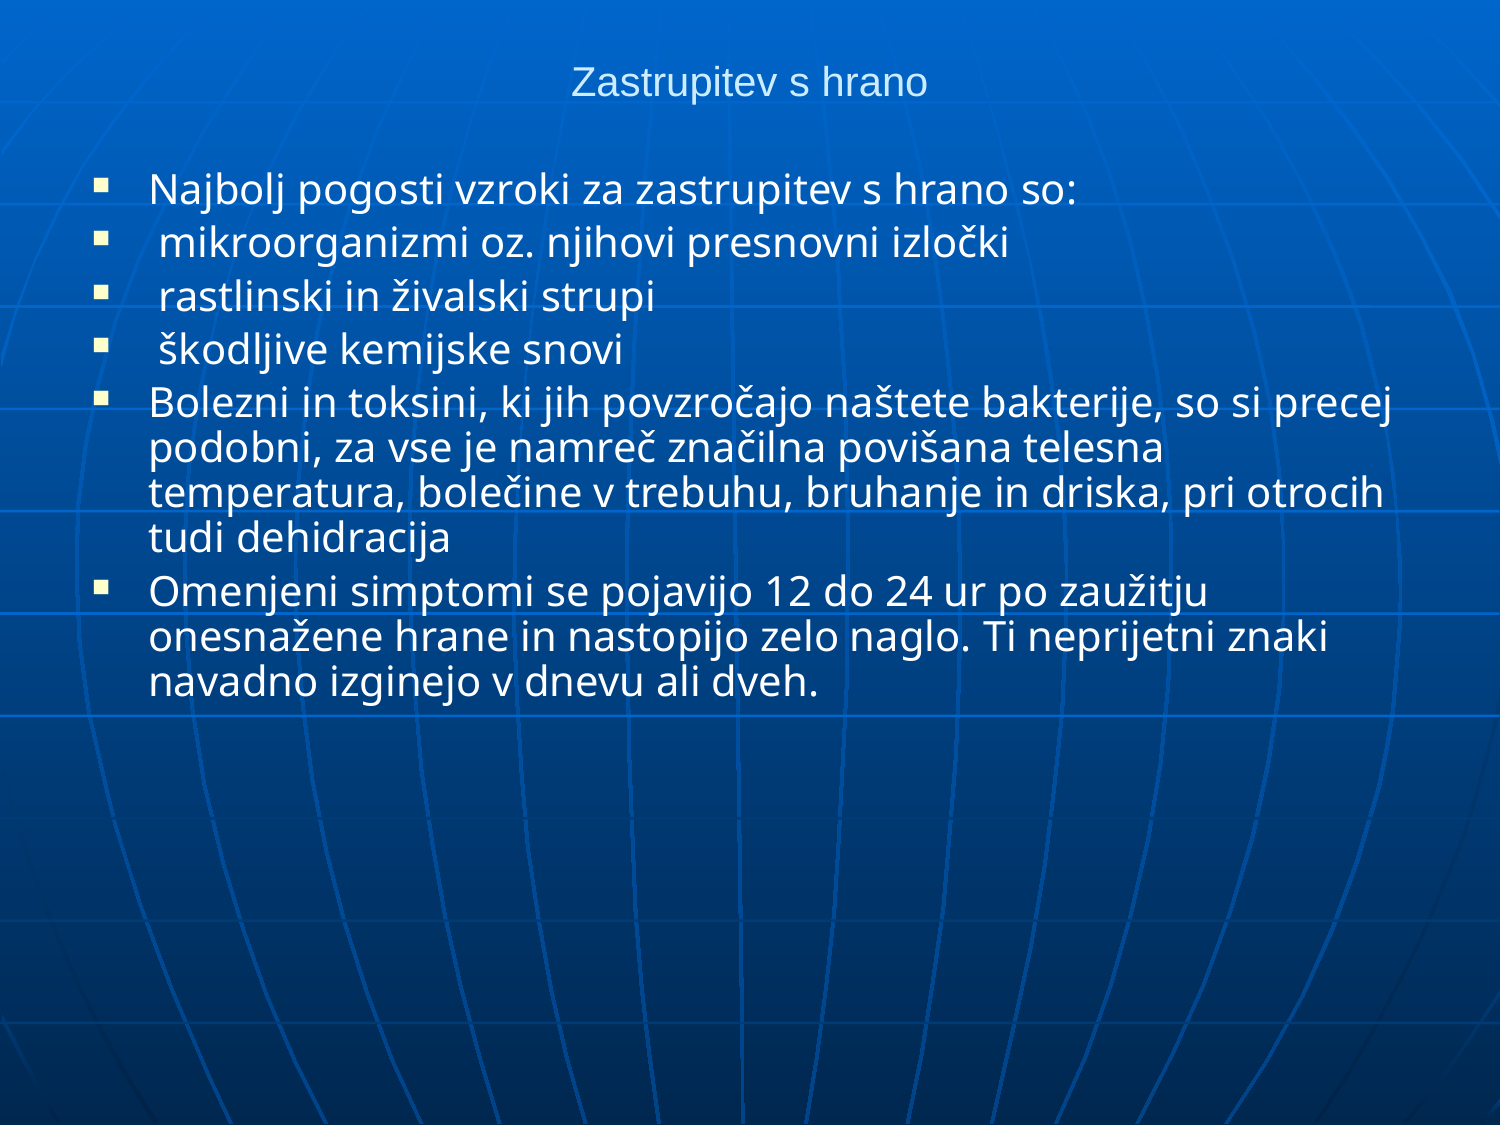

# Zastrupitev s hrano
Najbolj pogosti vzroki za zastrupitev s hrano so:
 mikroorganizmi oz. njihovi presnovni izločki
 rastlinski in živalski strupi
 škodljive kemijske snovi
Bolezni in toksini, ki jih povzročajo naštete bakterije, so si precej podobni, za vse je namreč značilna povišana telesna temperatura, bolečine v trebuhu, bruhanje in driska, pri otrocih tudi dehidracija
Omenjeni simptomi se pojavijo 12 do 24 ur po zaužitju onesnažene hrane in nastopijo zelo naglo. Ti neprijetni znaki navadno izginejo v dnevu ali dveh.